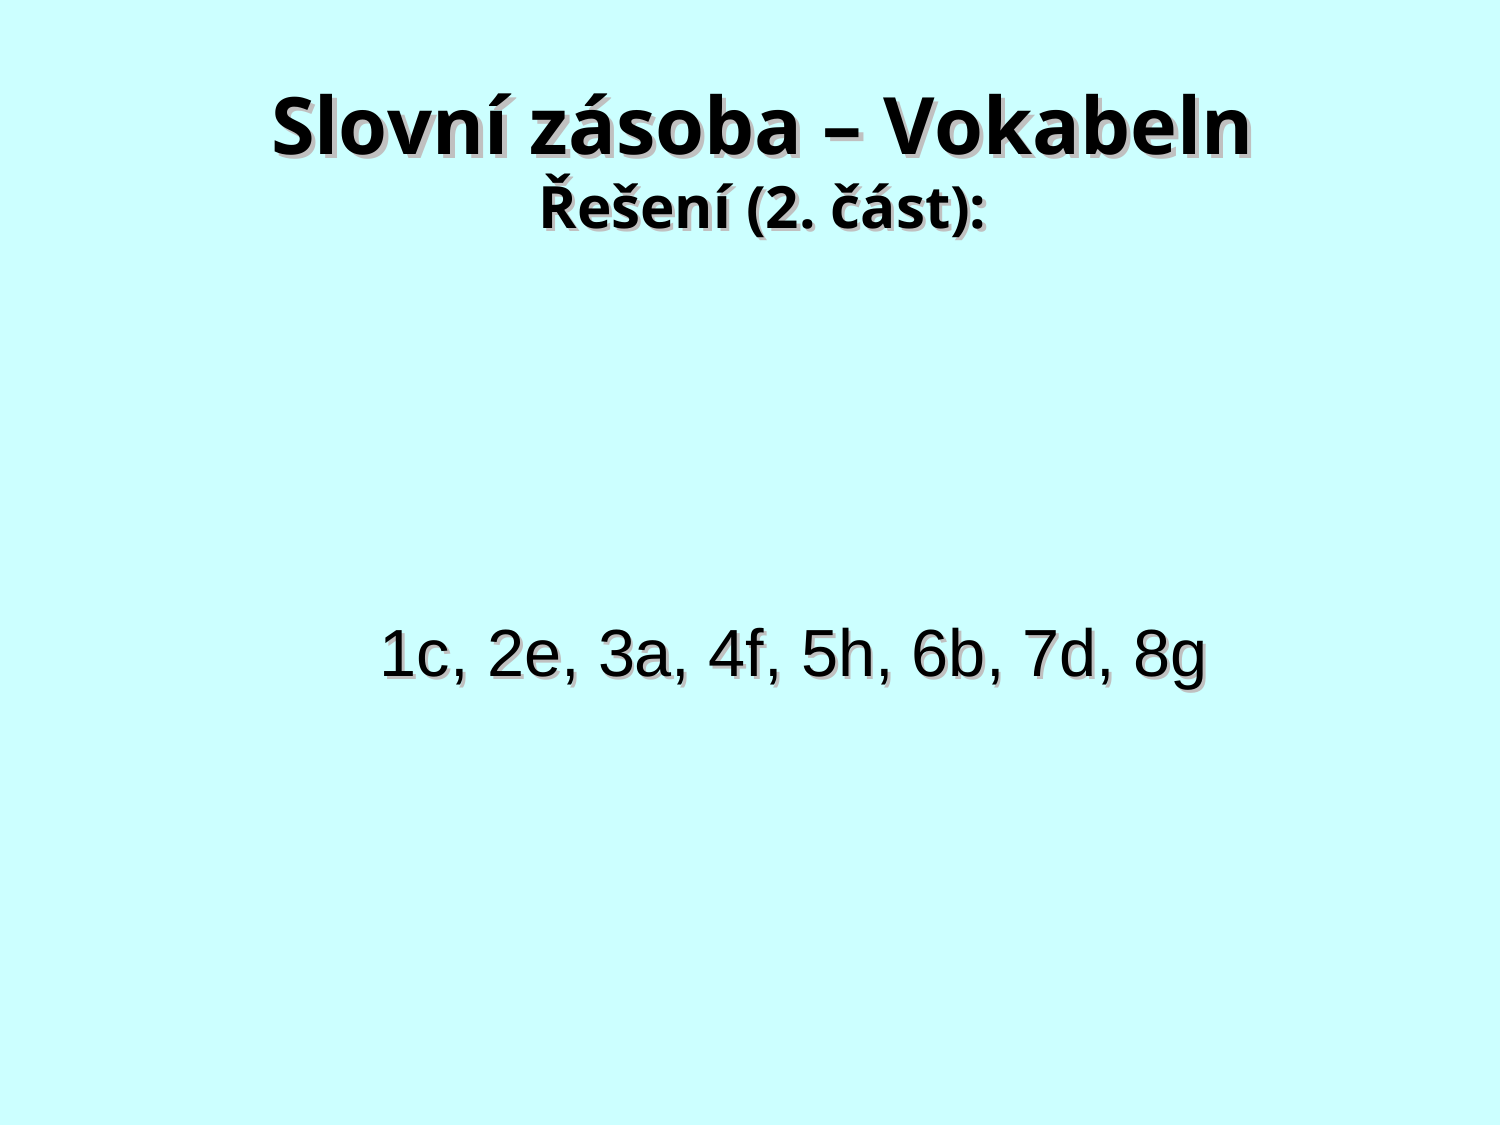

# Slovní zásoba – Vokabeln Řešení (2. část):
1c, 2e, 3a, 4f, 5h, 6b, 7d, 8g